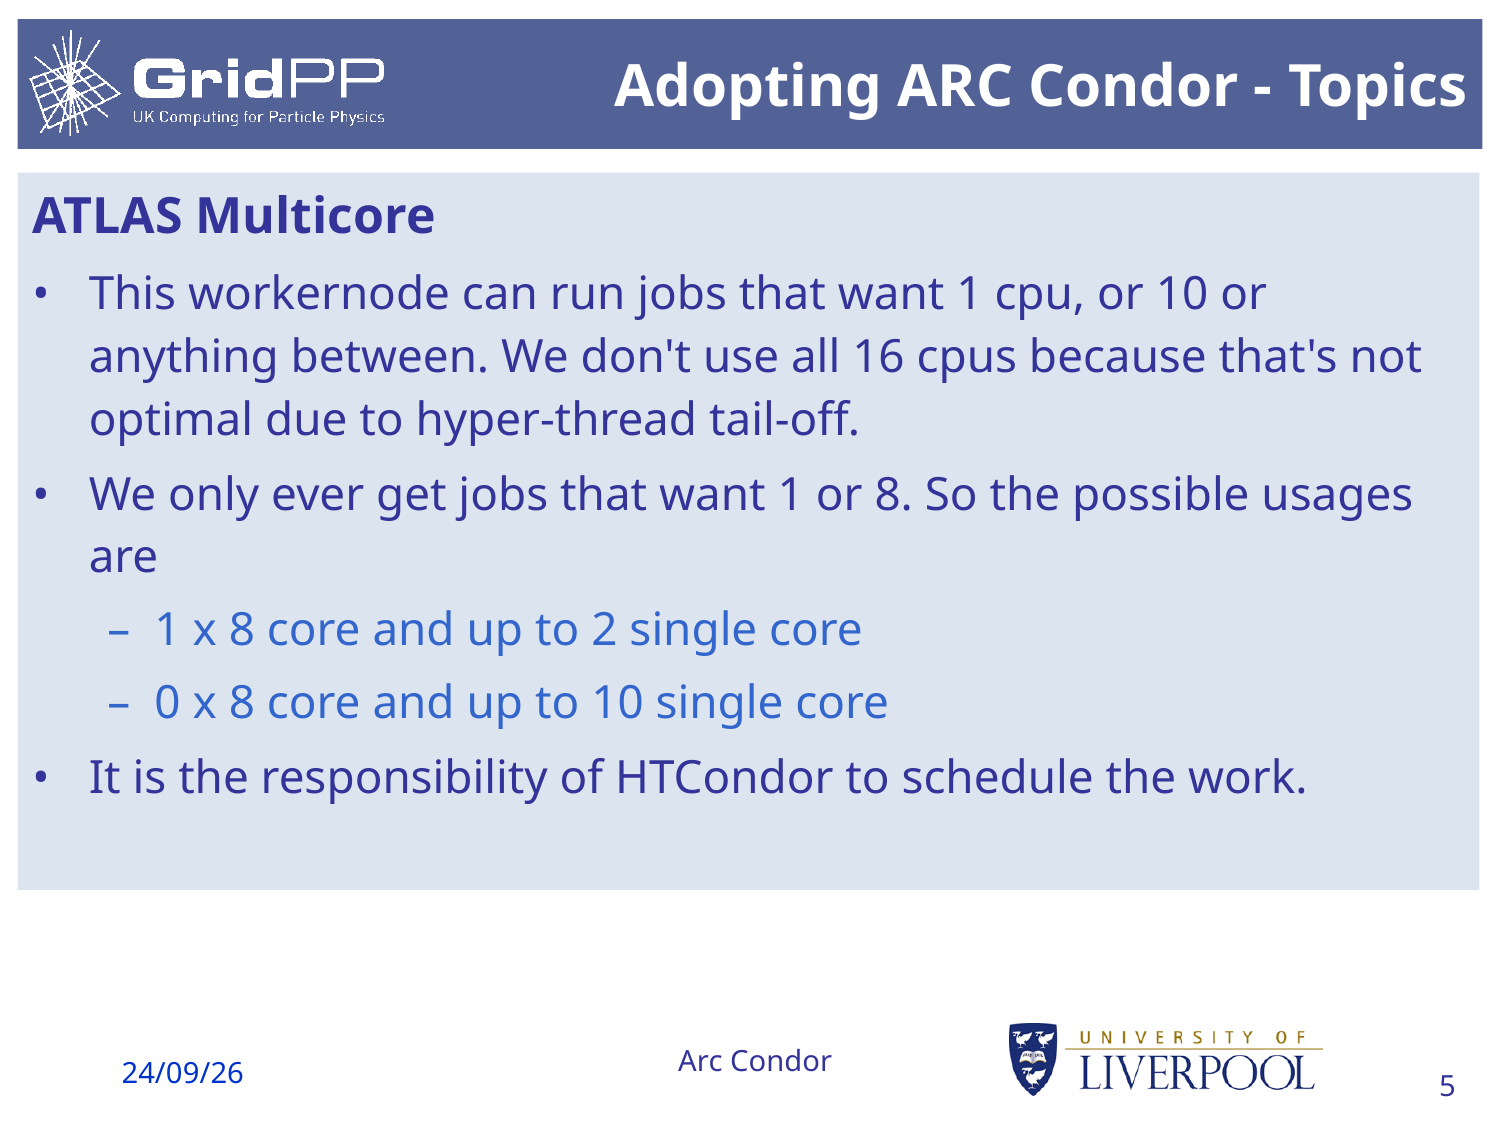

# Adopting ARC Condor - Topics
ATLAS Multicore
This workernode can run jobs that want 1 cpu, or 10 or anything between. We don't use all 16 cpus because that's not optimal due to hyper-thread tail-off.
We only ever get jobs that want 1 or 8. So the possible usages are
1 x 8 core and up to 2 single core
0 x 8 core and up to 10 single core
It is the responsibility of HTCondor to schedule the work.
Arc Condor